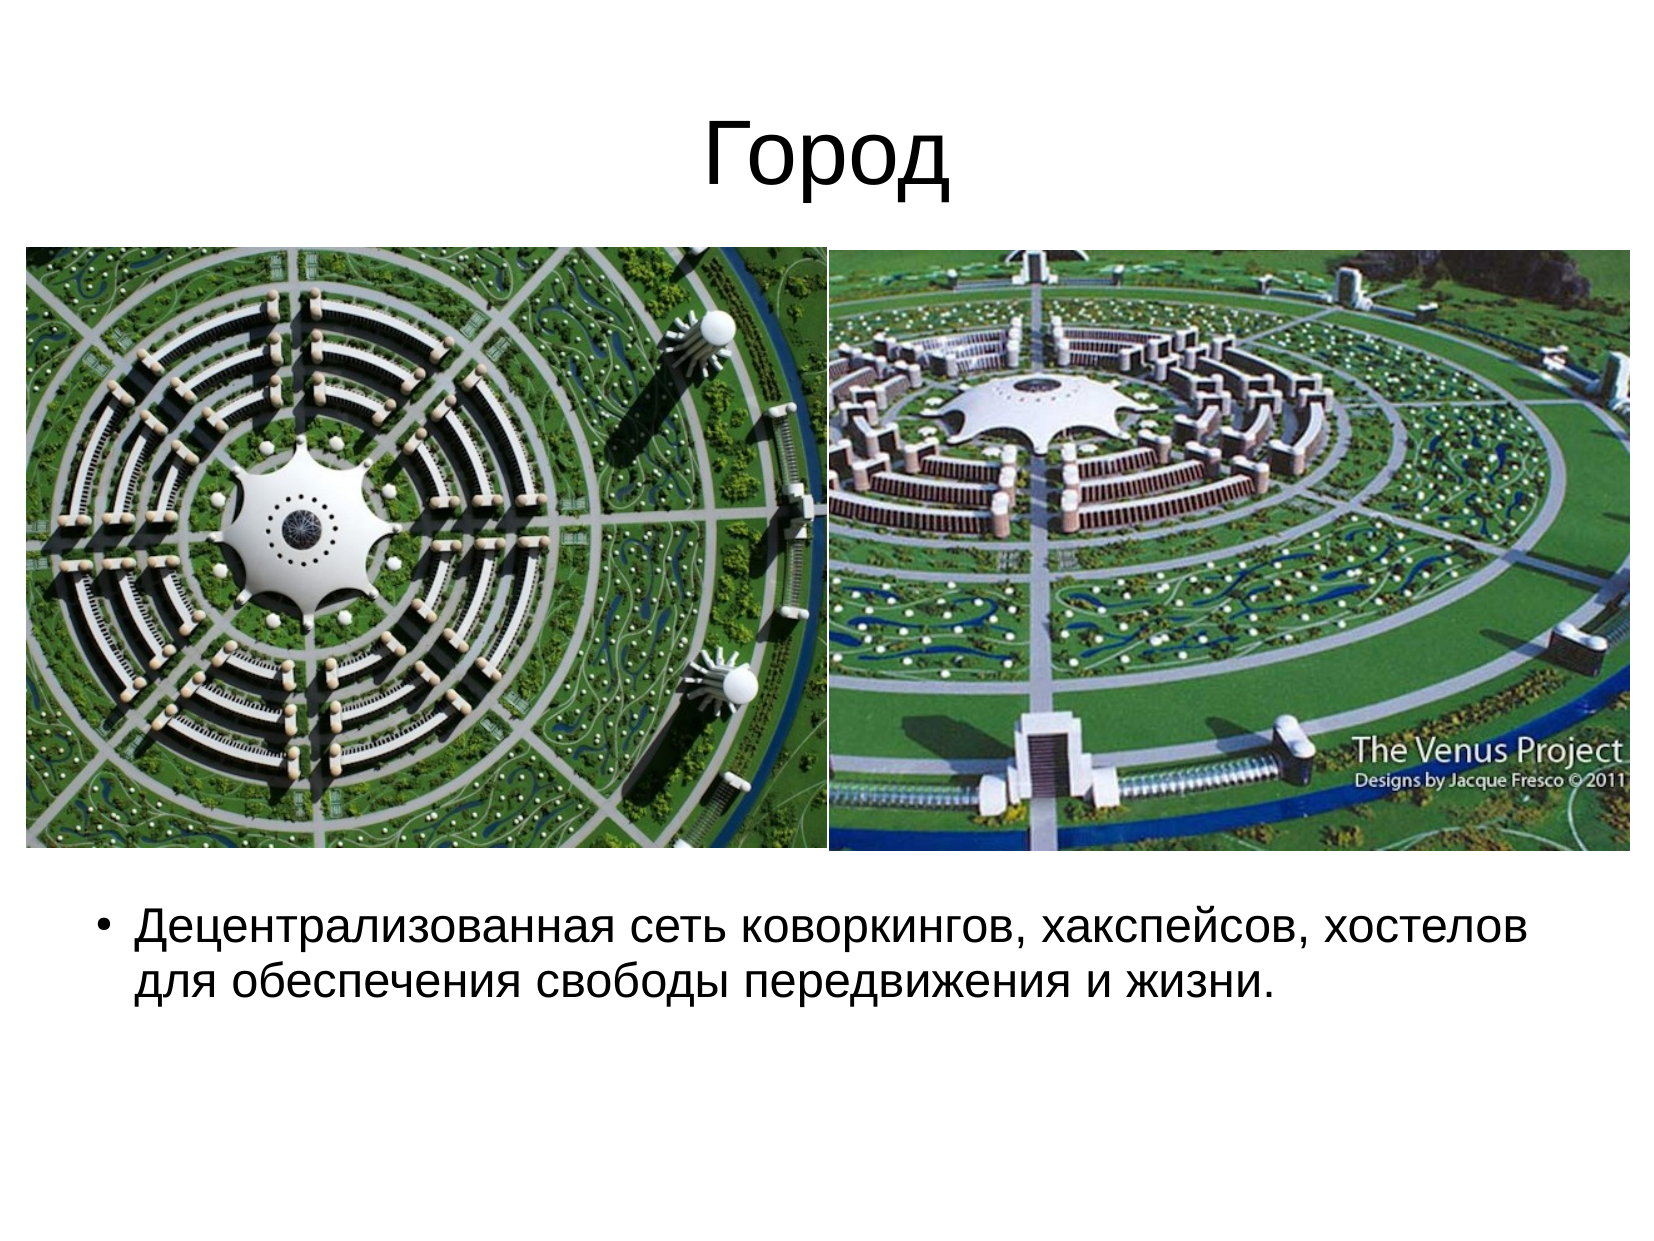

# Город
Децентрализованная сеть коворкингов, хакспейсов, хостелов для обеспечения свободы передвижения и жизни.